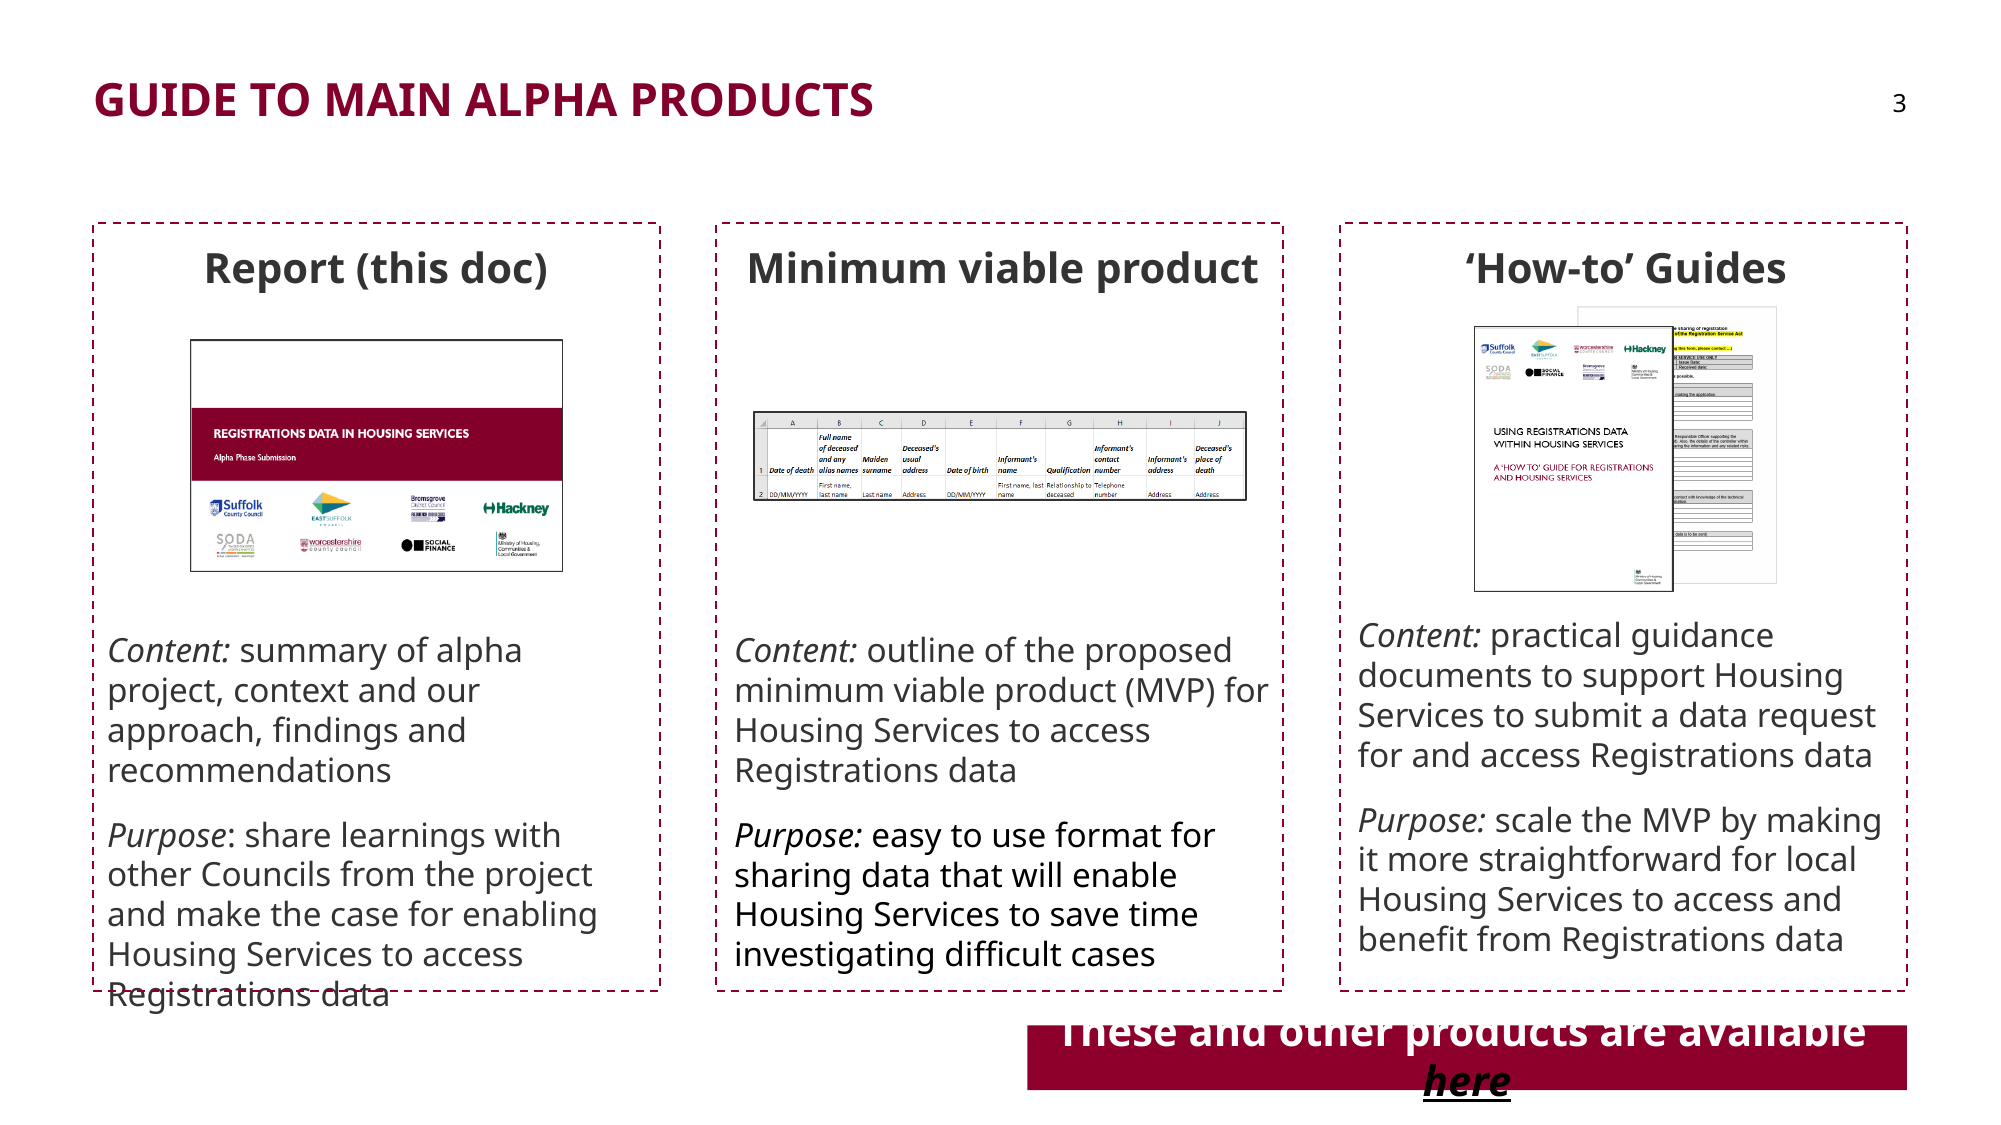

# GUIDE TO MAIN ALPHA PRODUCTS
Report (this doc)
Content: summary of alpha project, context and our approach, findings and recommendations
Purpose: share learnings with other Councils from the project and make the case for enabling Housing Services to access Registrations data
Minimum viable product
Content: outline of the proposed minimum viable product (MVP) for Housing Services to access Registrations data
Purpose: easy to use format for sharing data that will enable Housing Services to save time investigating difficult cases
‘How-to’ Guides
Content: practical guidance documents to support Housing Services to submit a data request for and access Registrations data
Purpose: scale the MVP by making it more straightforward for local Housing Services to access and benefit from Registrations data
These and other products are available here